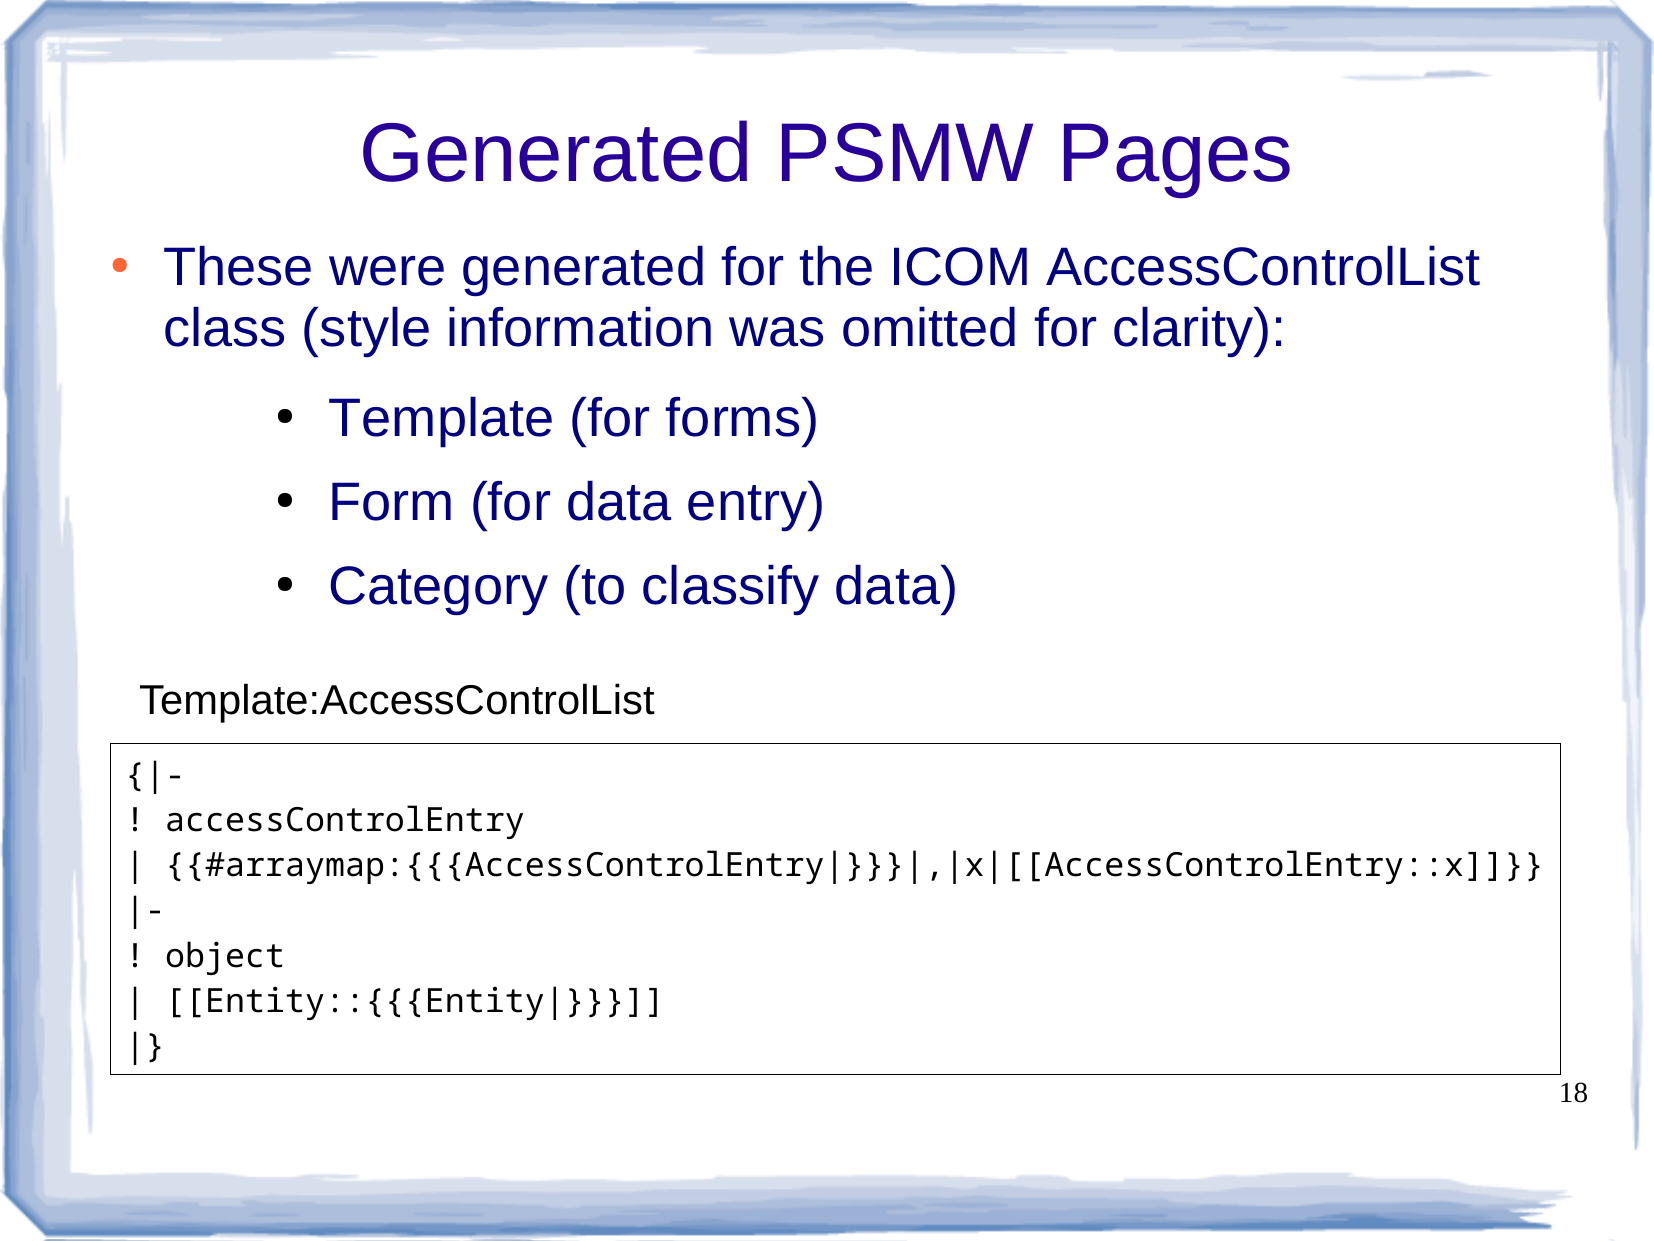

# Generated PSMW Pages
These were generated for the ICOM AccessControlList class (style information was omitted for clarity):
Template (for forms)
Form (for data entry)
Category (to classify data)
Template:AccessControlList
{|-
! accessControlEntry
| {{#arraymap:{{{AccessControlEntry|}}}|,|x|[[AccessControlEntry::x]]}}
|-
! object
| [[Entity::{{{Entity|}}}]]
|}
18